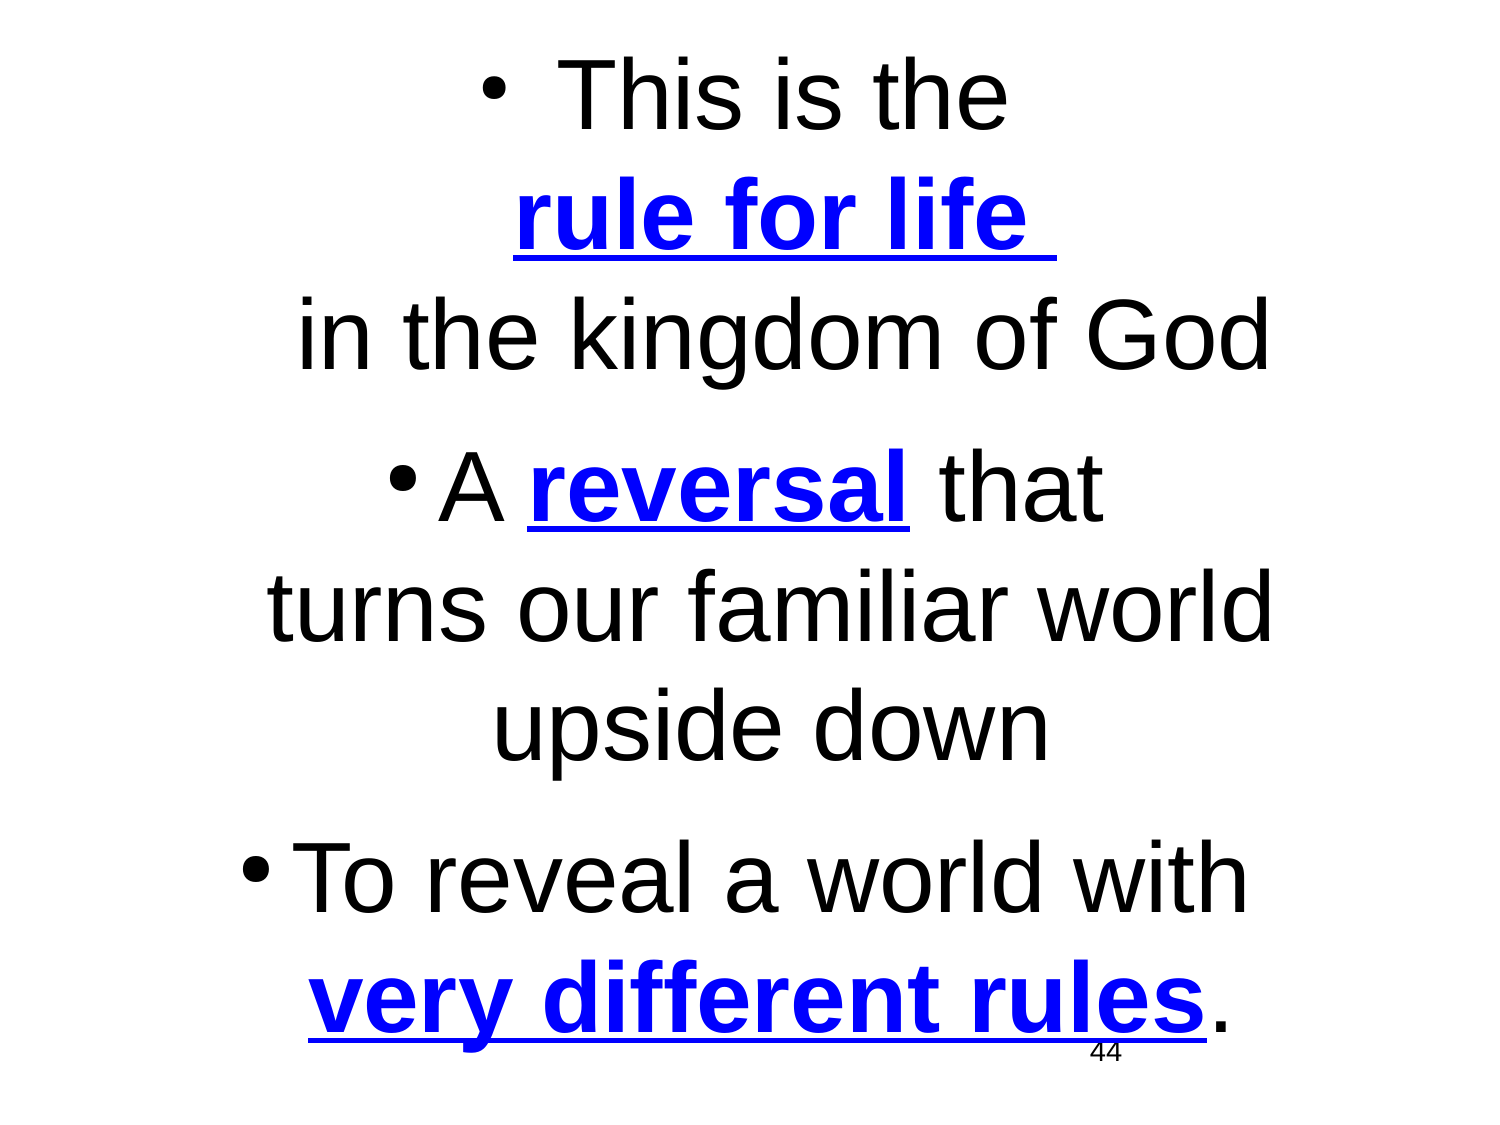

# This is the rule for life in the kingdom of God
A reversal that
turns our familiar world
upside down
To reveal a world with
very different rules.
44